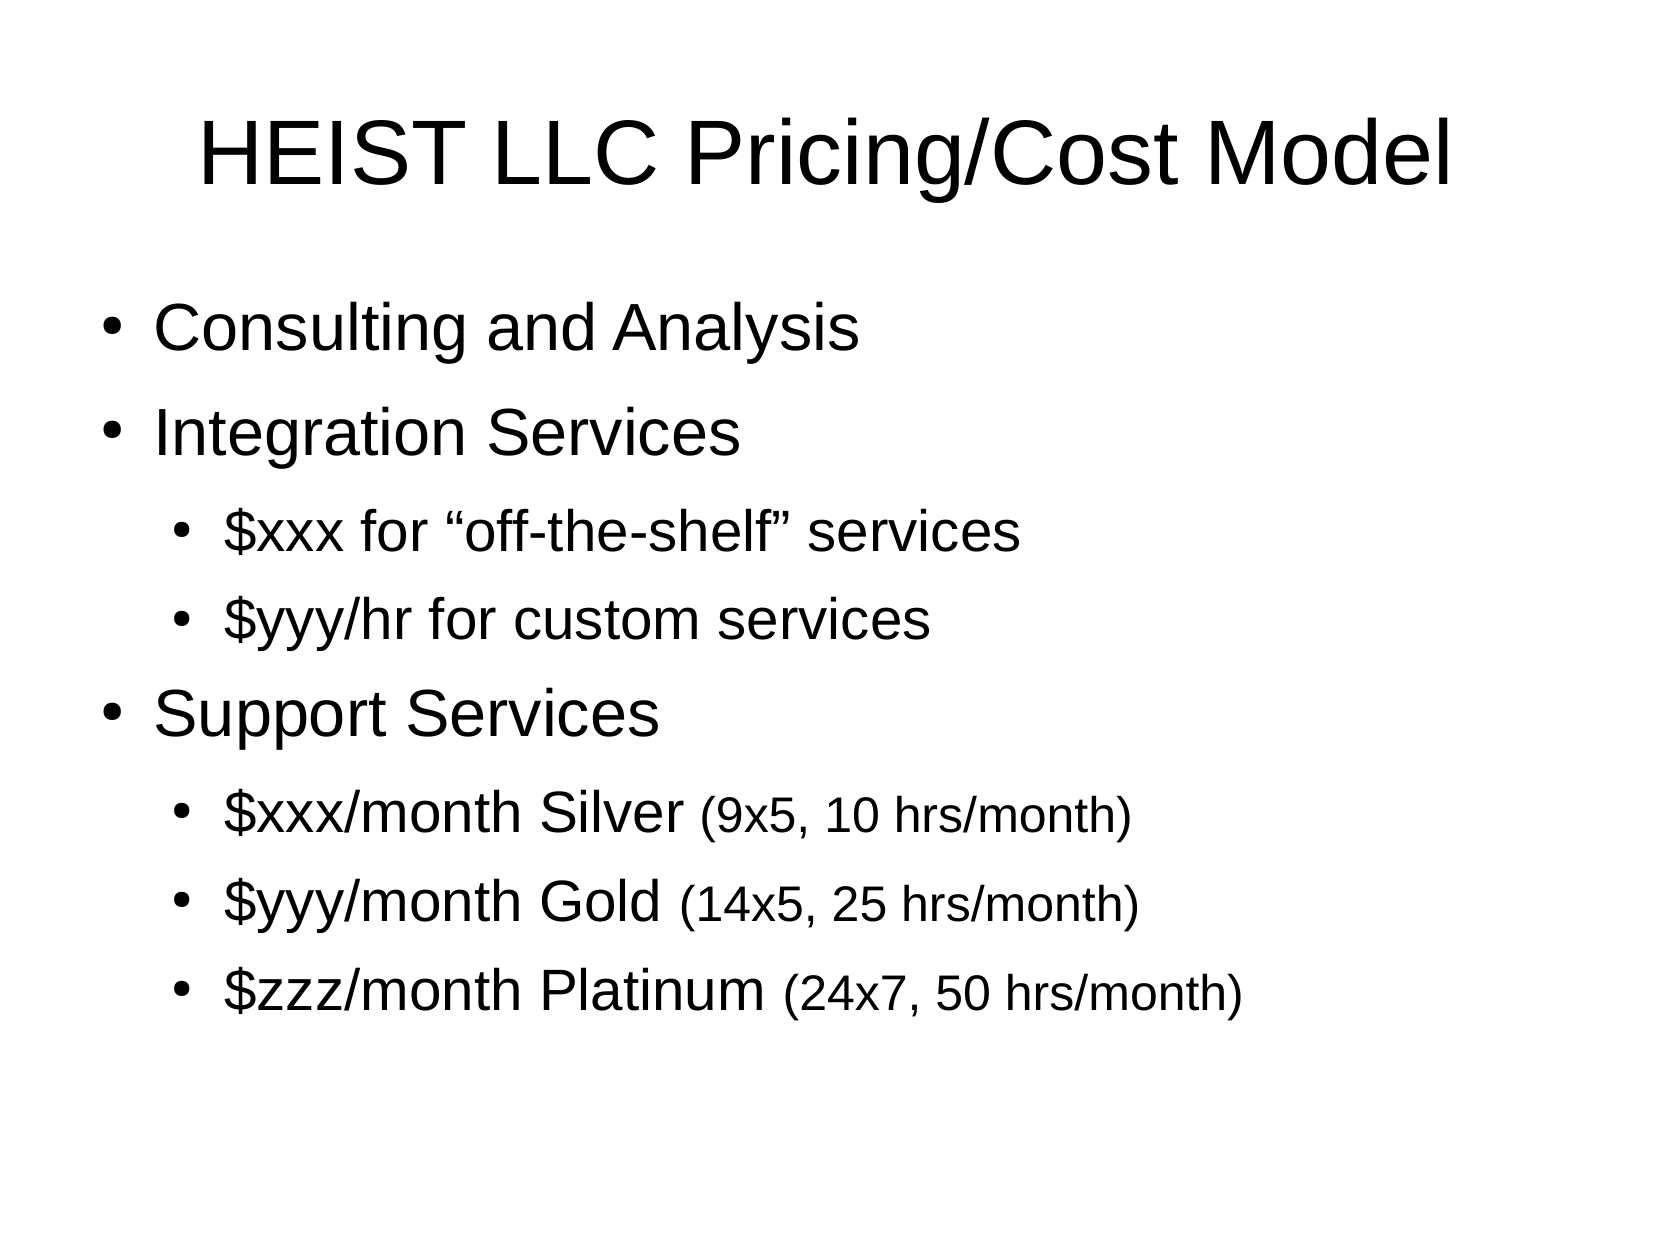

# HEIST LLC Pricing/Cost Model
Consulting and Analysis
Integration Services
$xxx for “off-the-shelf” services
$yyy/hr for custom services
Support Services
$xxx/month Silver (9x5, 10 hrs/month)
$yyy/month Gold (14x5, 25 hrs/month)
$zzz/month Platinum (24x7, 50 hrs/month)